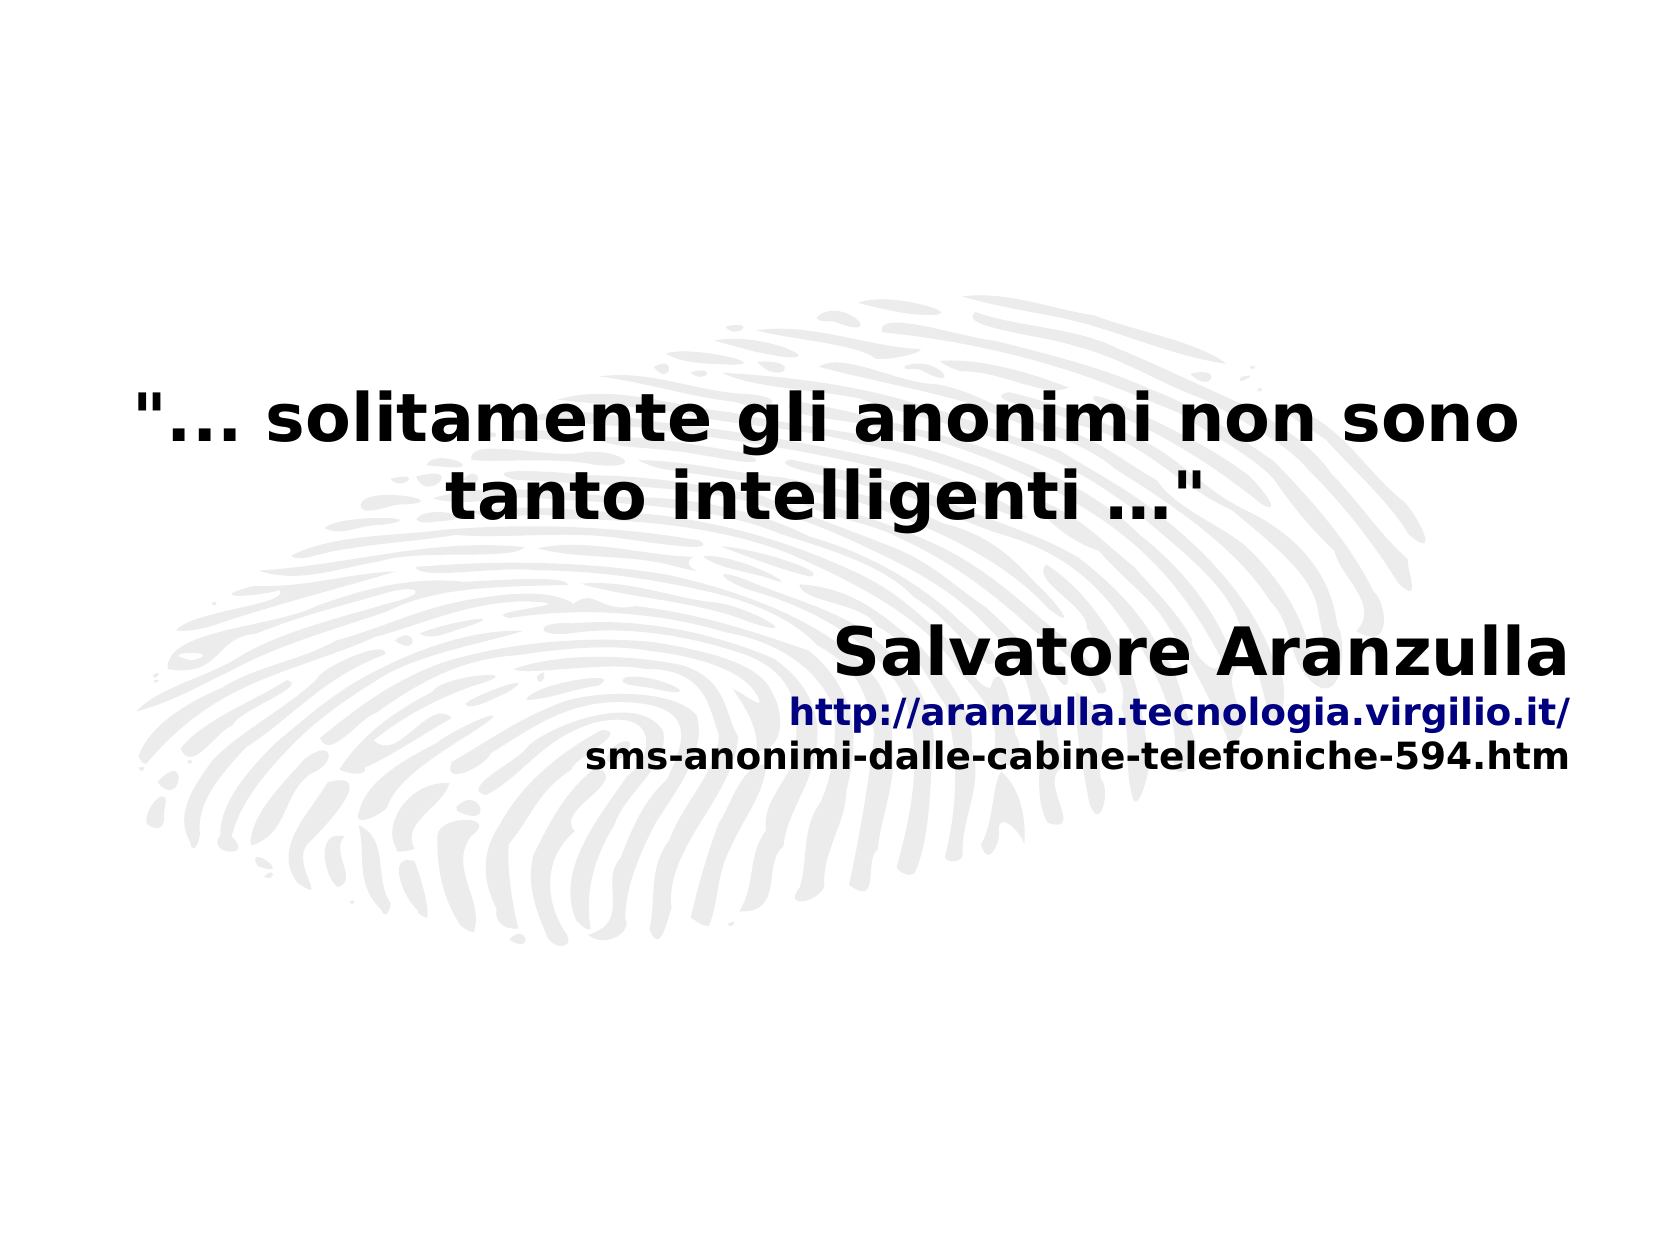

# "... solitamente gli anonimi non sono tanto intelligenti …"
Salvatore Aranzulla
http://aranzulla.tecnologia.virgilio.it/
sms-anonimi-dalle-cabine-telefoniche-594.htm